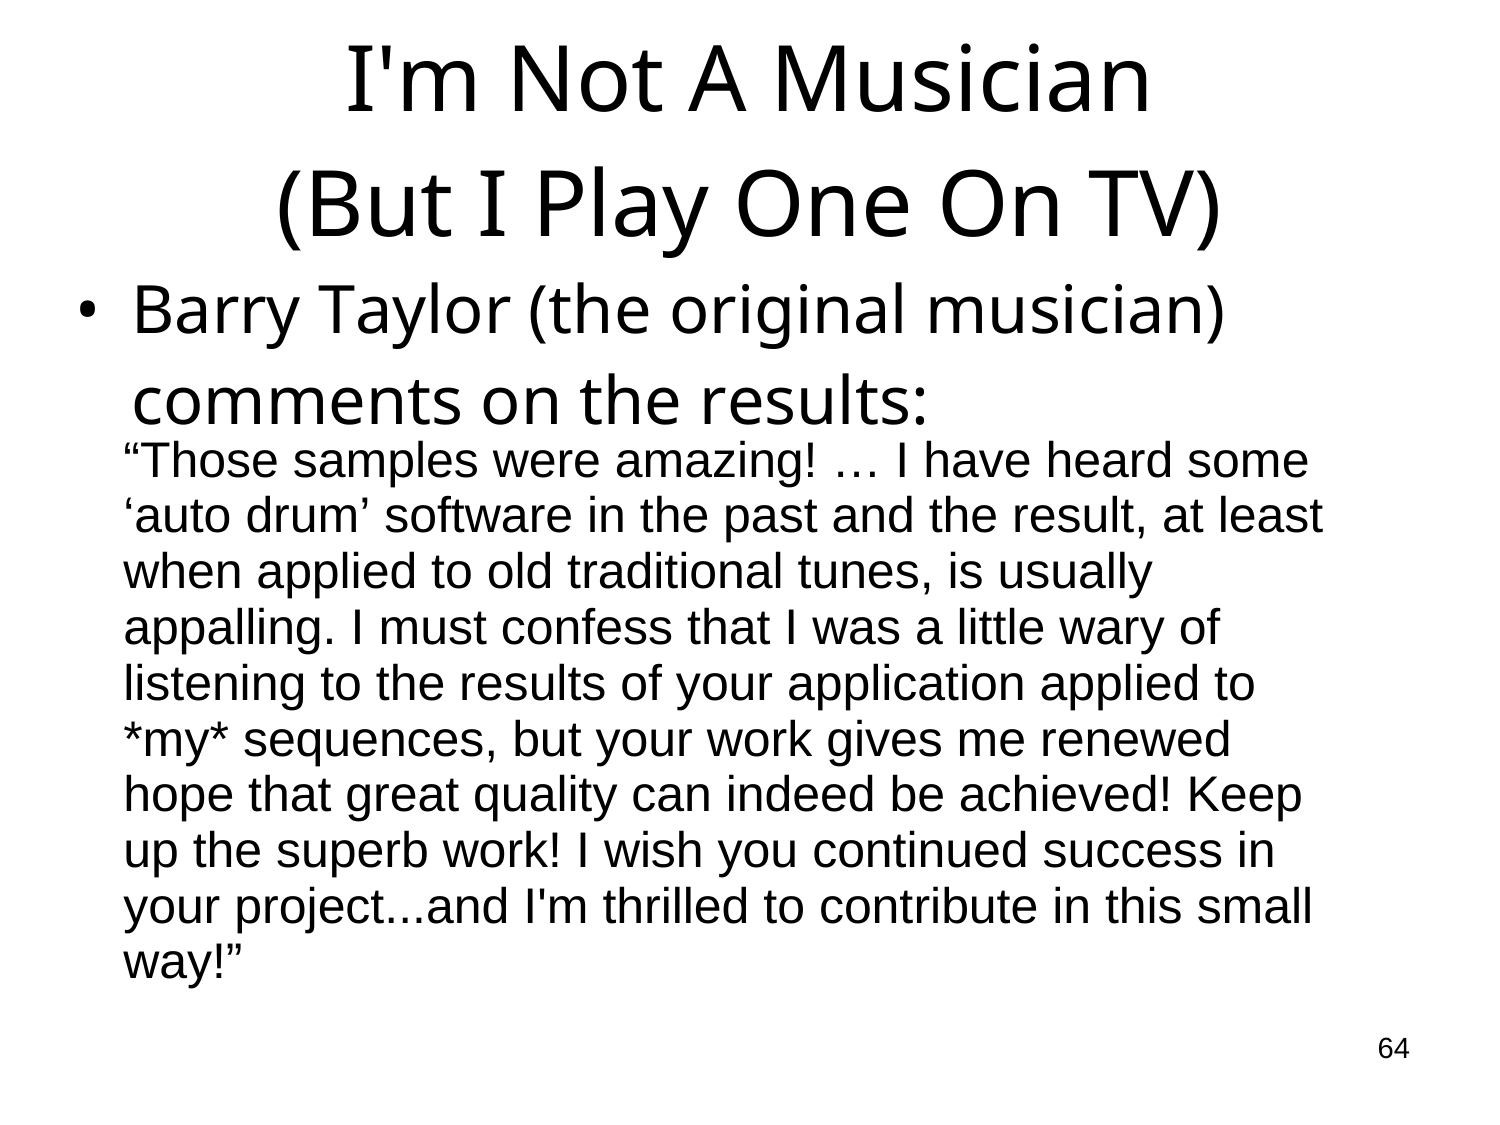

# I'm Not A Musician (But I Play One On TV)
Barry Taylor (the original musician) comments on the results:
“Those samples were amazing! … I have heard some ‘auto drum’ software in the past and the result, at least when applied to old traditional tunes, is usually appalling. I must confess that I was a little wary of listening to the results of your application applied to *my* sequences, but your work gives me renewed hope that great quality can indeed be achieved! Keep up the superb work! I wish you continued success in your project...and I'm thrilled to contribute in this small way!”
64